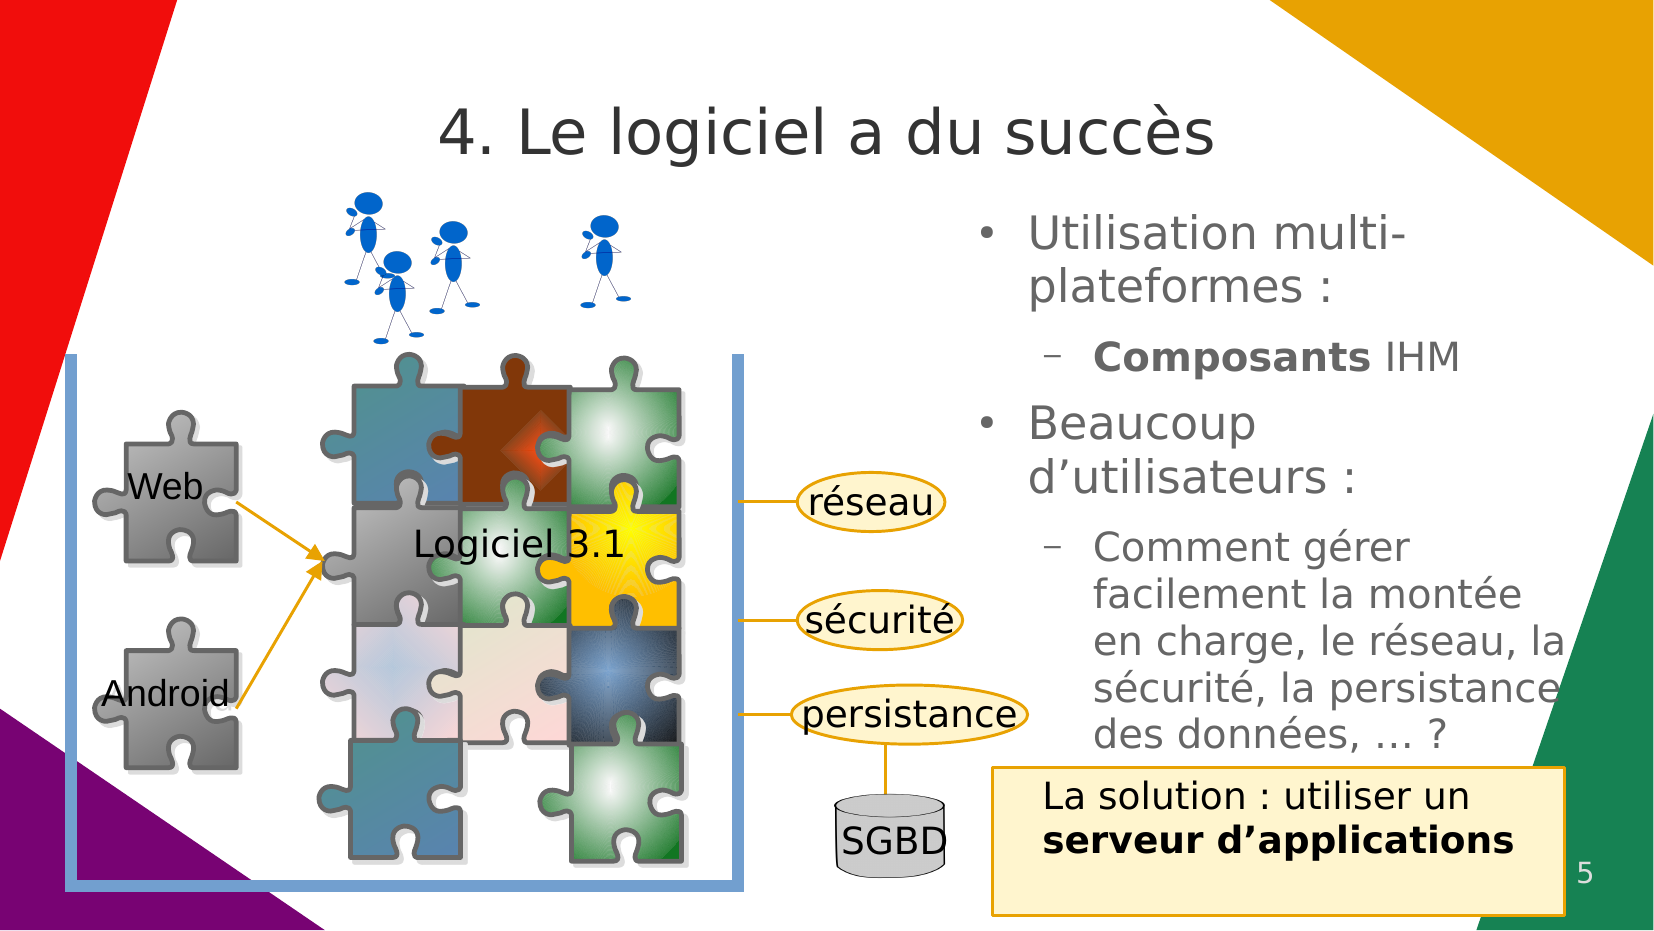

# 4. Le logiciel a du succès
Utilisation multi-plateformes :
Composants IHM
Beaucoup d’utilisateurs :
Comment gérer facilement la montée en charge, le réseau, la sécurité, la persistance des données, … ?
Logiciel 3.1
Web
réseau
sécurité
persistance
SGBD
Android
La solution : utiliser un serveur d’applications
5